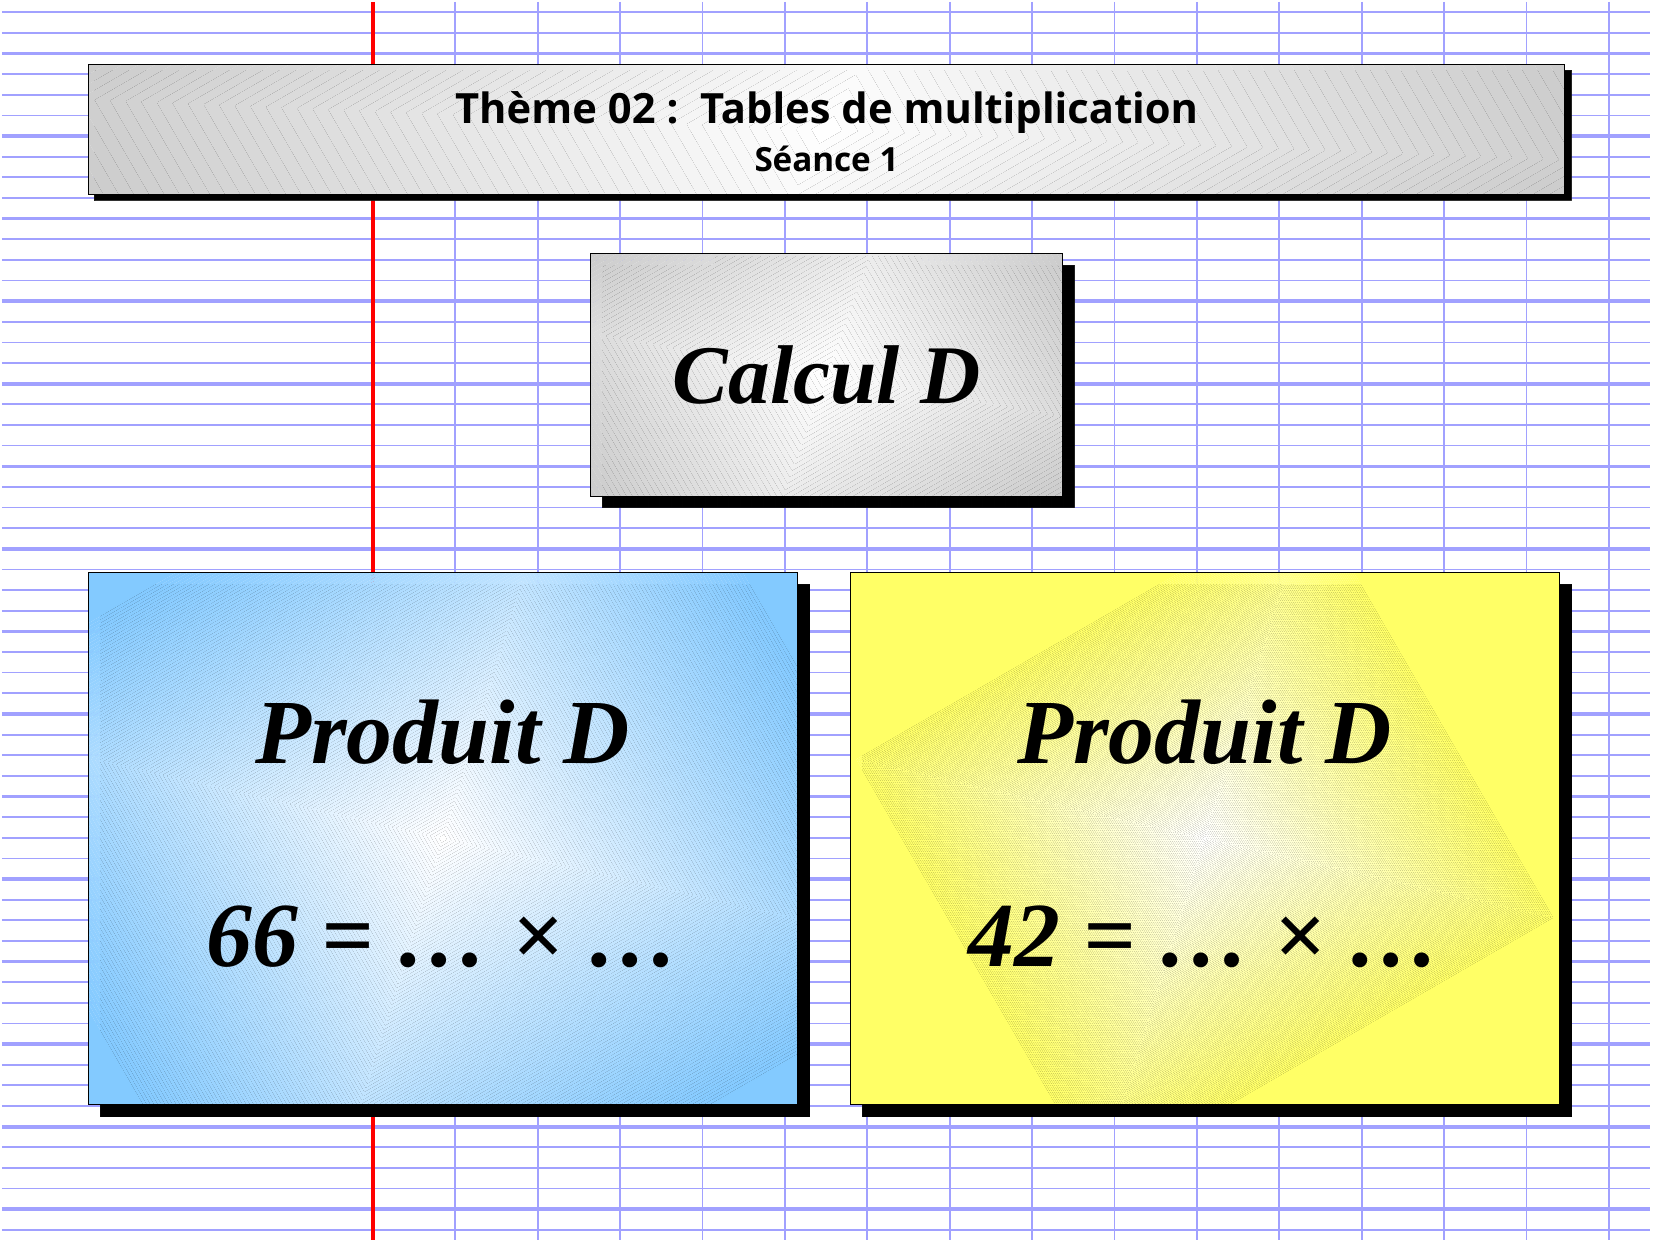

Thème 02 : Tables de multiplication
Séance 1
Calcul D
9
0
1
2
3
4
5
6
7
8
Produit D
66 = … × …
Produit D
42 = … × …